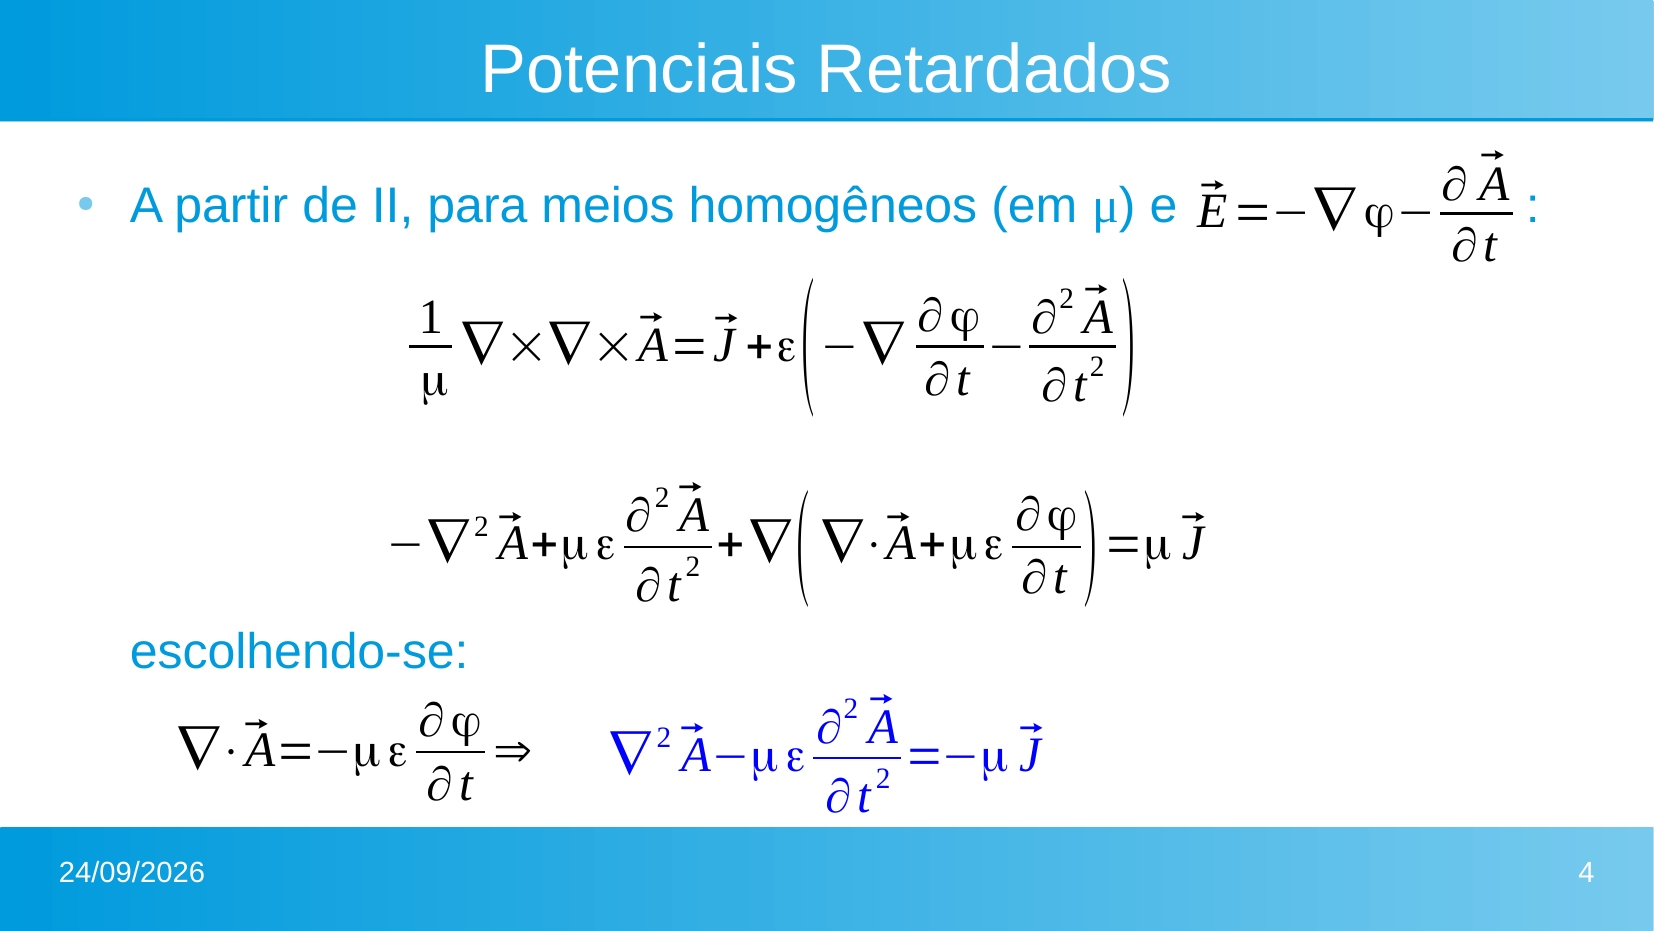

# Potenciais Retardados
A partir de II, para meios homogêneos (em μ) e :
escolhendo-se:
4